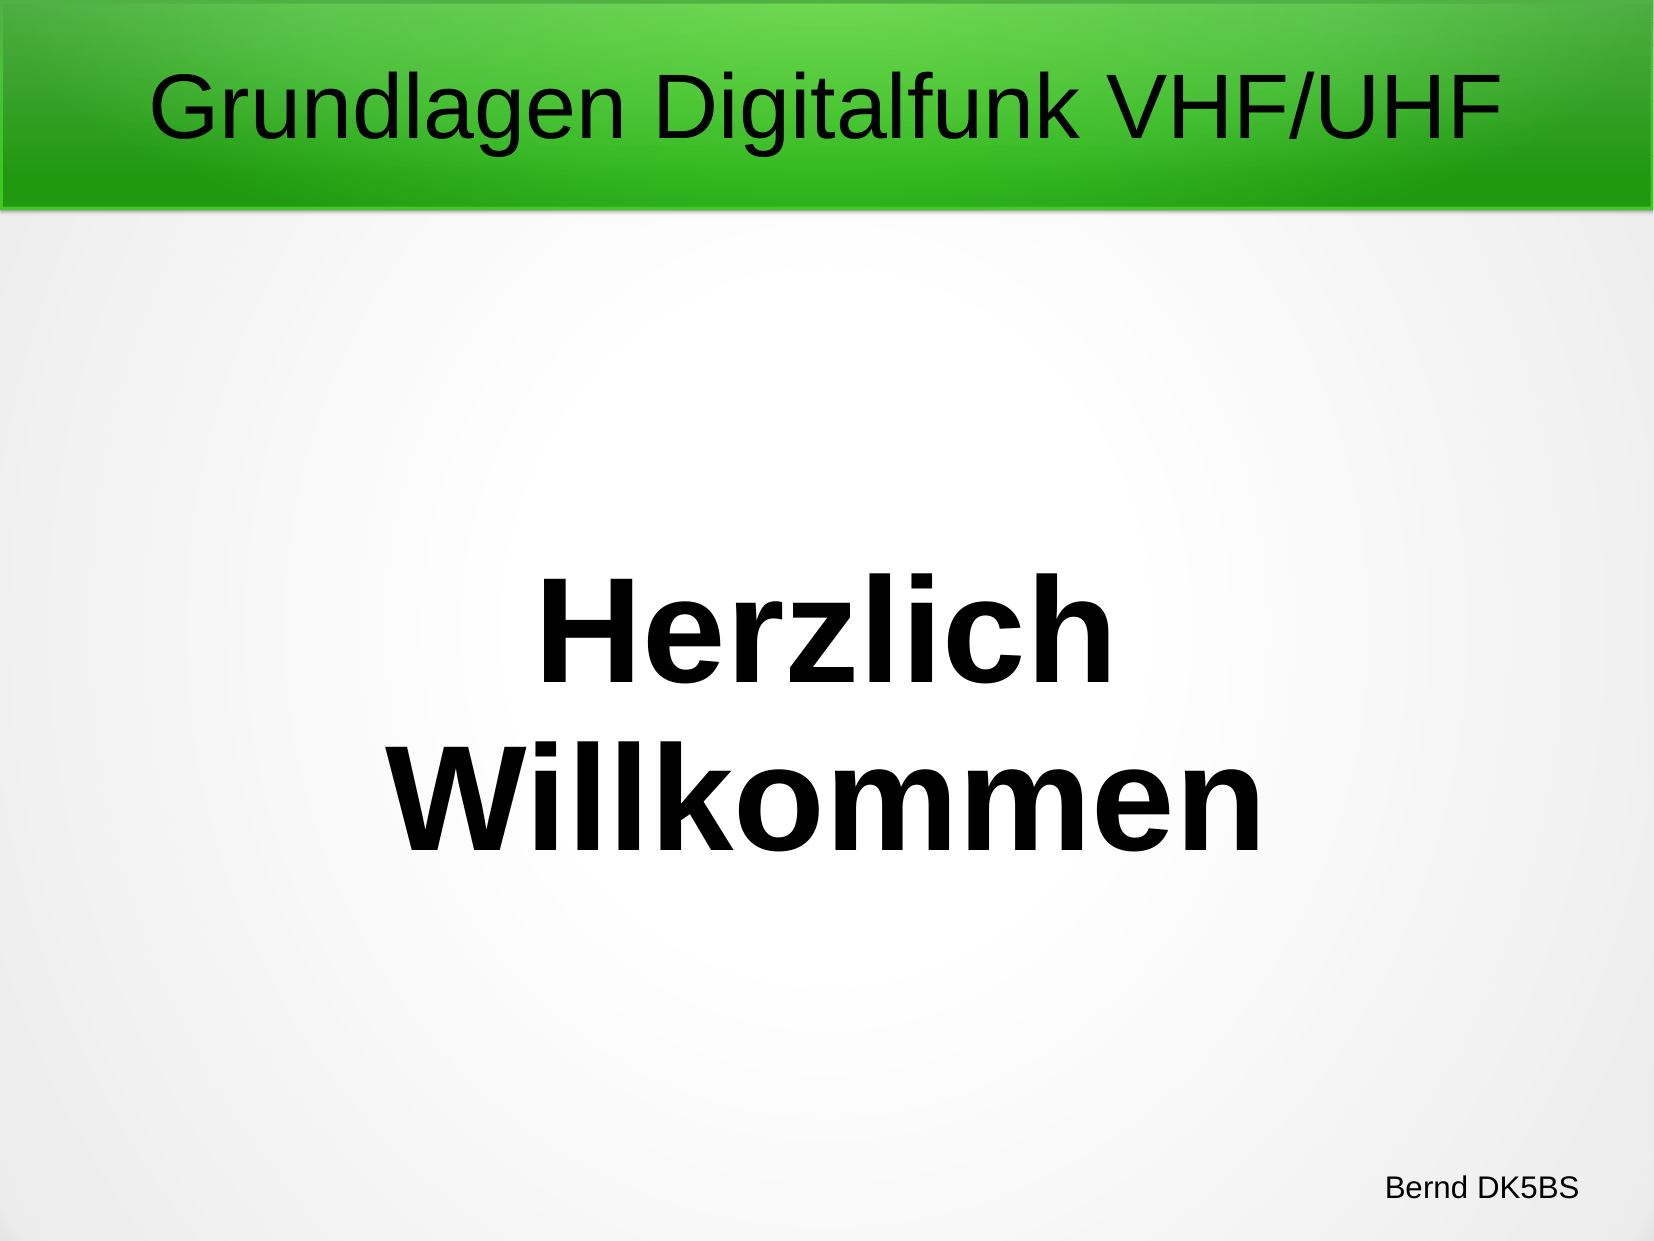

Grundlagen Digitalfunk VHF/UHF
# Herzlich Willkommen
Bernd DK5BS